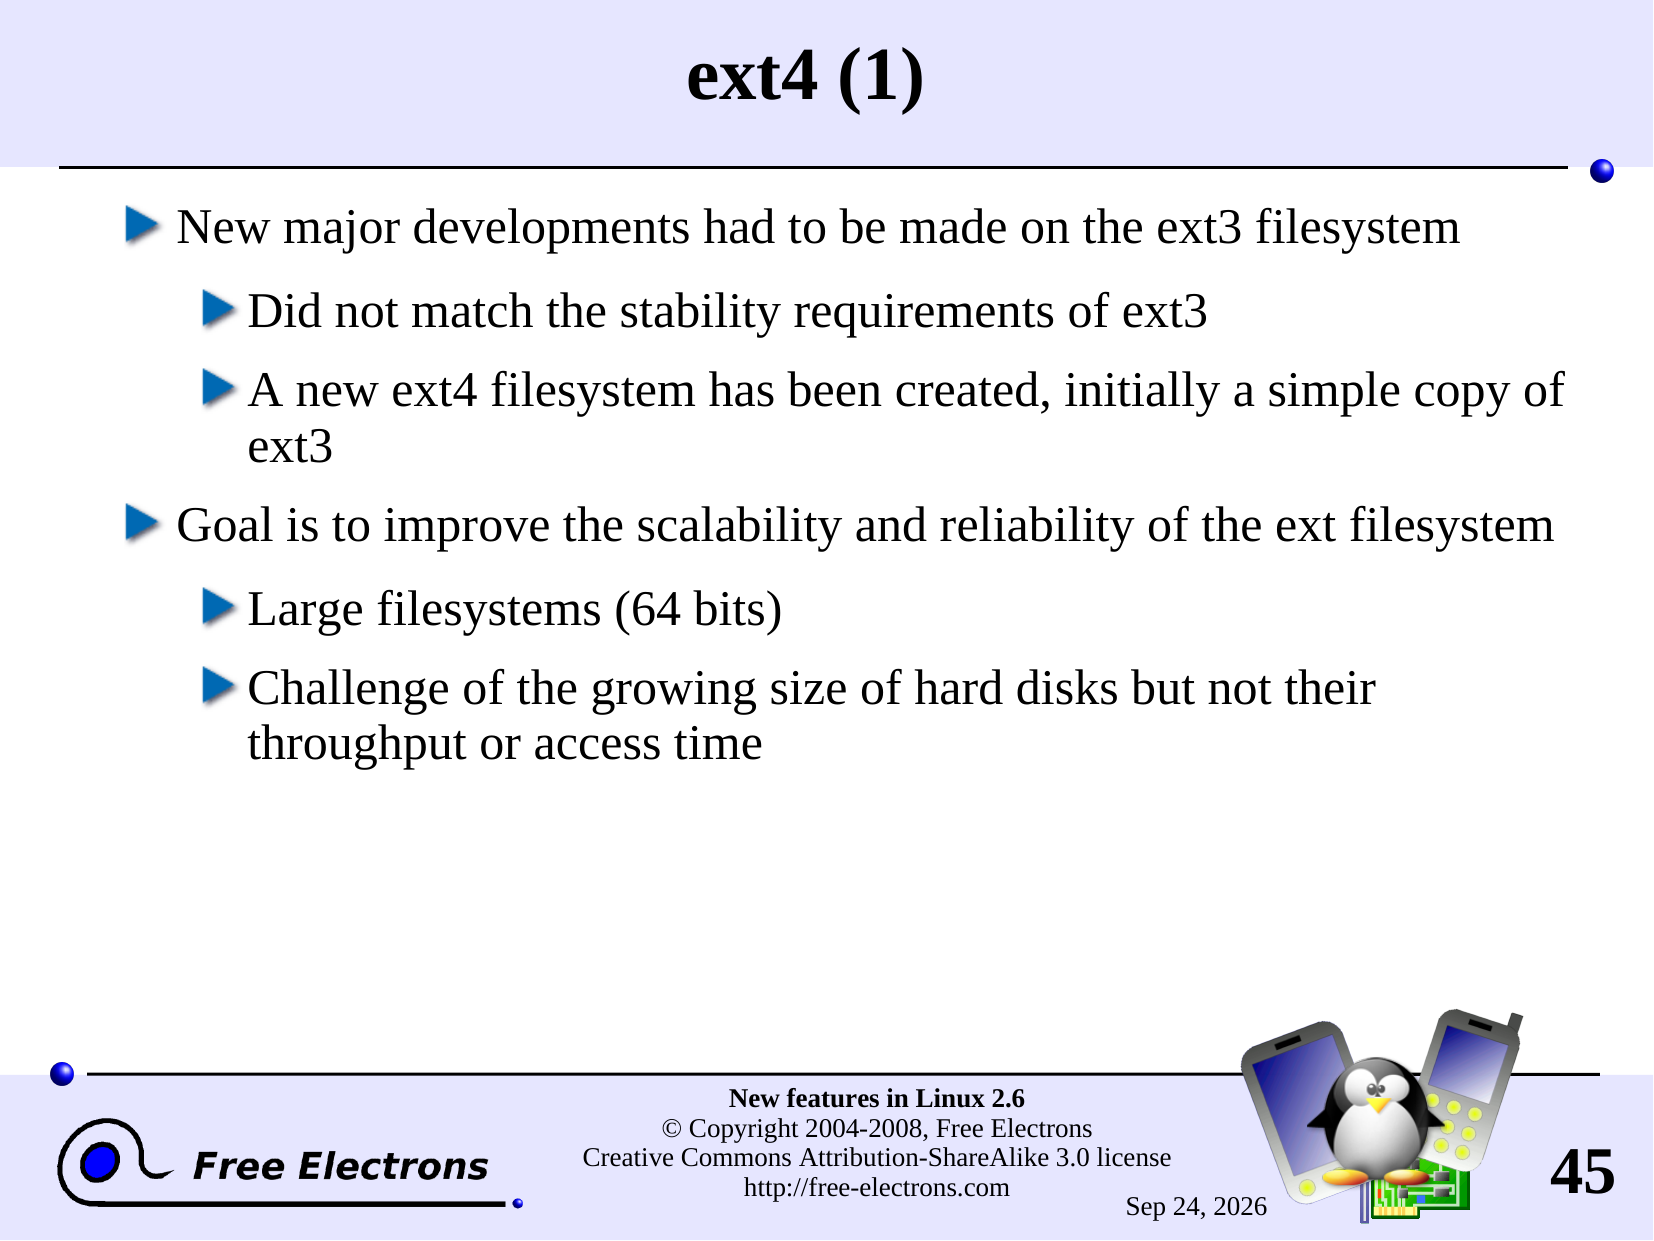

# ext4 (1)
New major developments had to be made on the ext3 filesystem
Did not match the stability requirements of ext3
A new ext4 filesystem has been created, initially a simple copy of ext3
Goal is to improve the scalability and reliability of the ext filesystem
Large filesystems (64 bits)
Challenge of the growing size of hard disks but not their throughput or access time